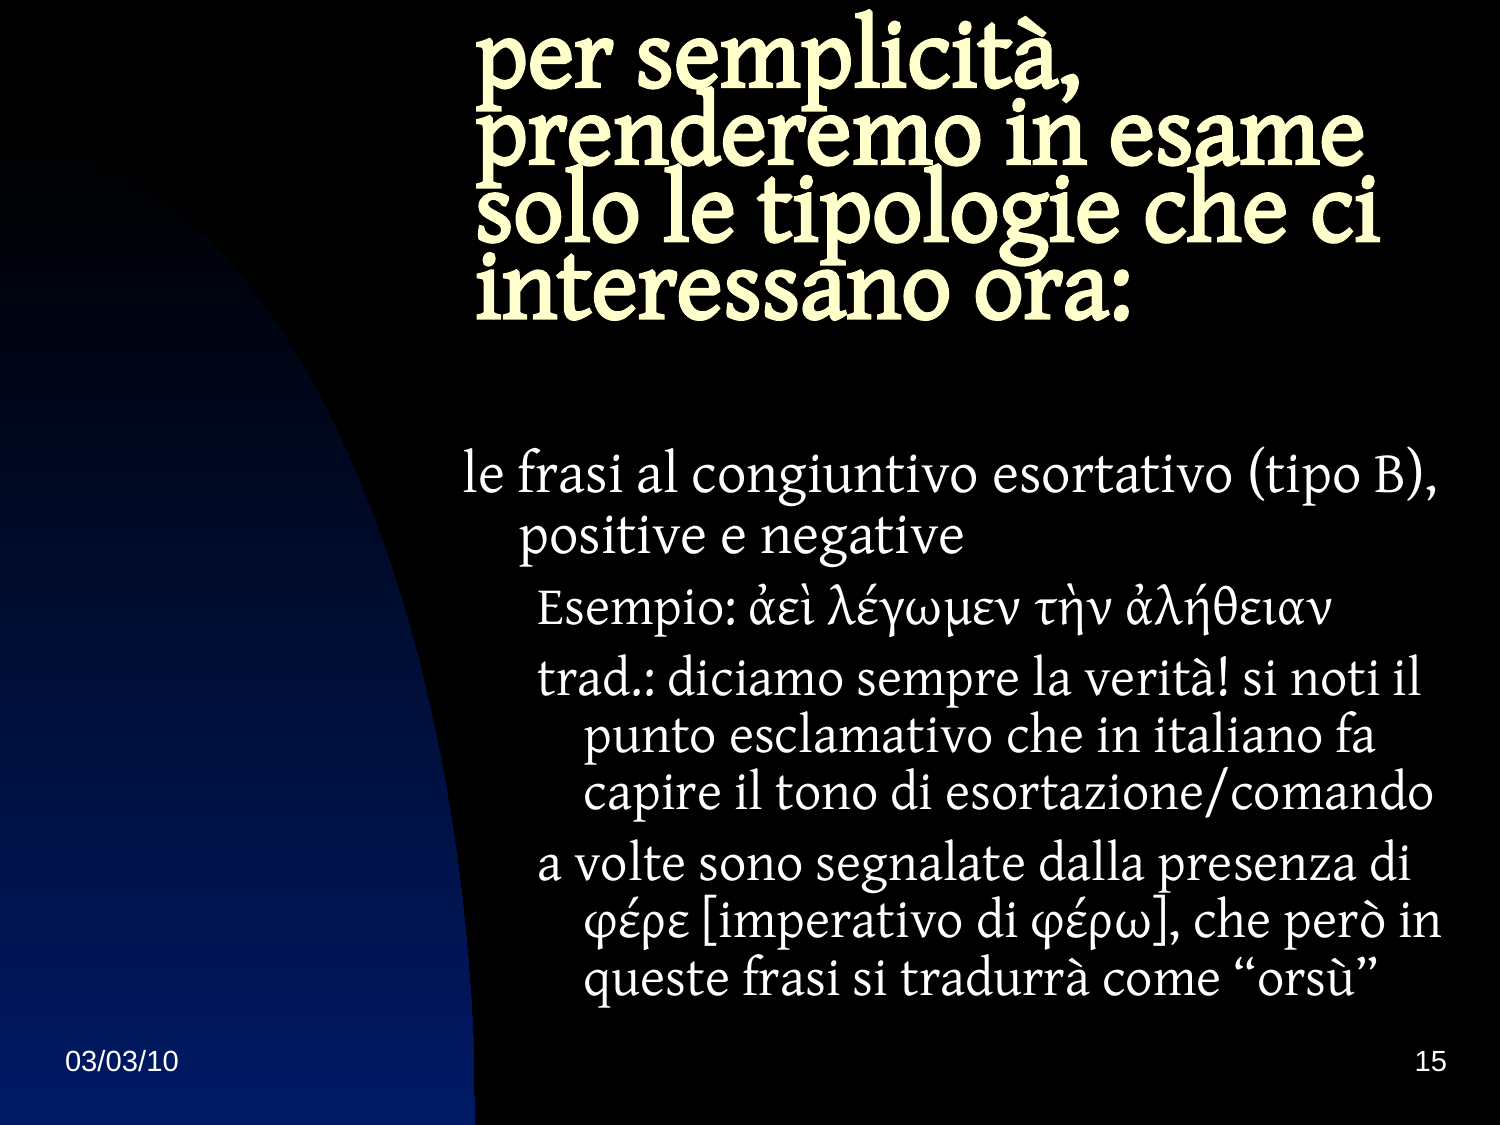

# per semplicità, prenderemo in esame solo le tipologie che ci interessano ora:
le frasi al congiuntivo esortativo (tipo B), positive e negative
Esempio: ἀεὶ λέγωμεν τὴν ἀλήθειαν
trad.: diciamo sempre la verità! si noti il punto esclamativo che in italiano fa capire il tono di esortazione/comando
a volte sono segnalate dalla presenza di φέρε [imperativo di φέρω], che però in queste frasi si tradurrà come “orsù”
15